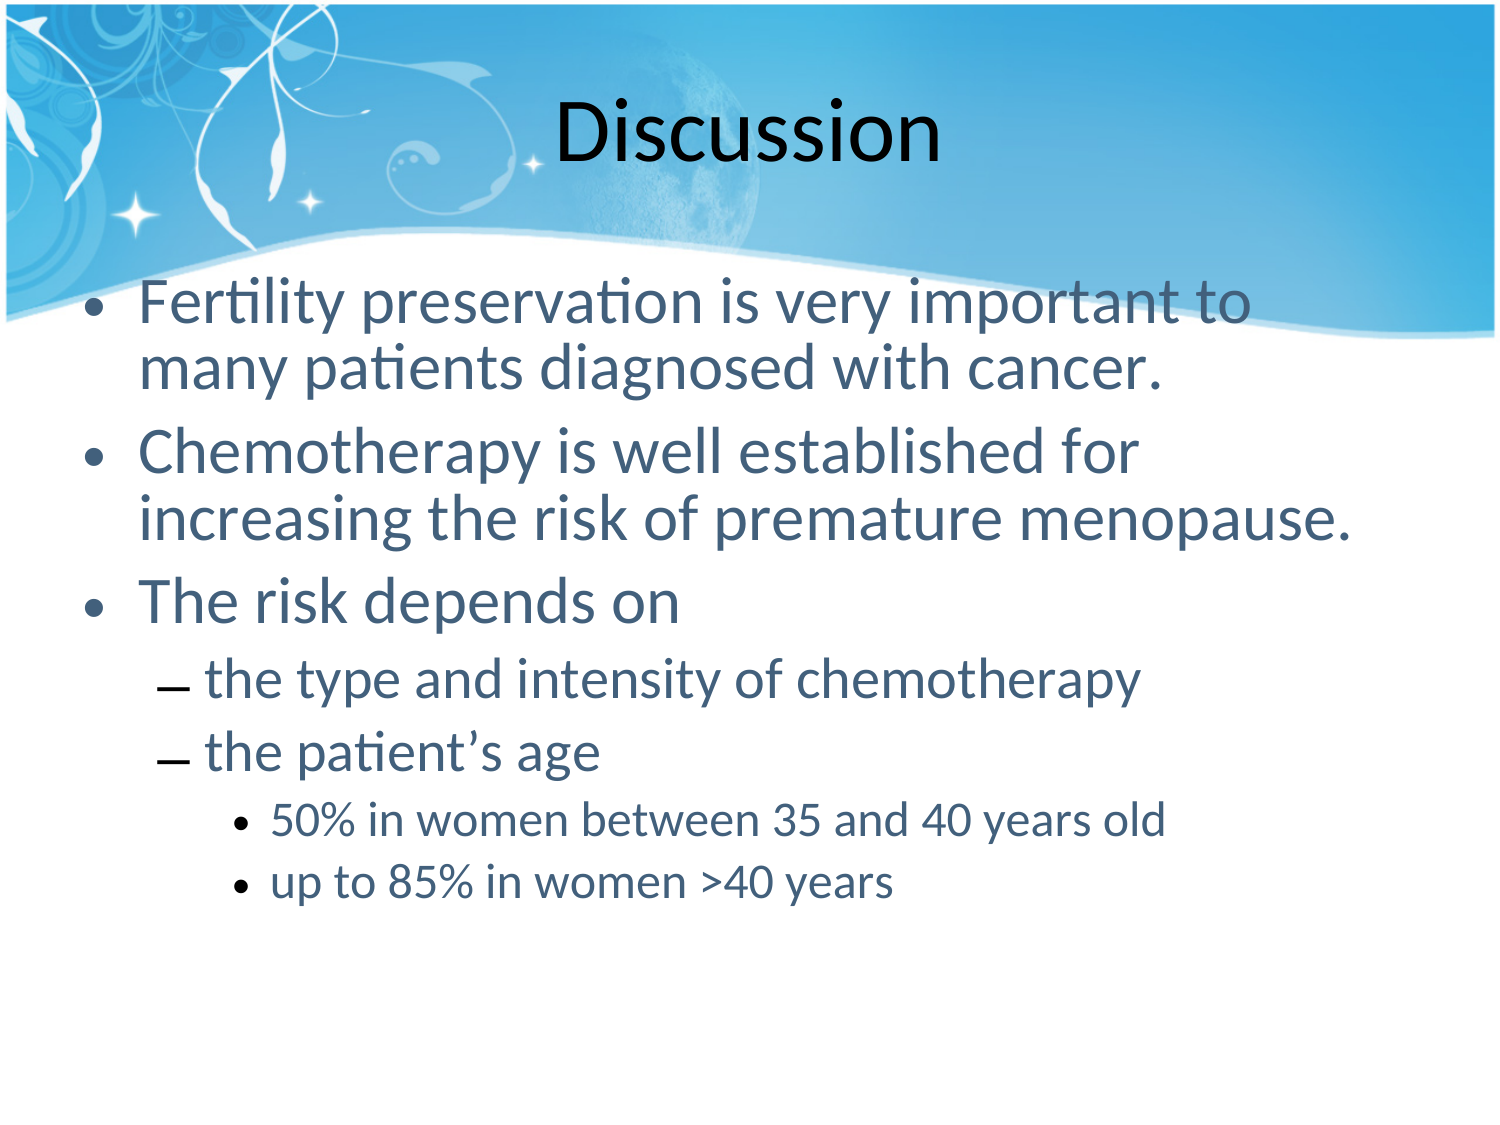

# Discussion
Fertility preservation is very important to many patients diagnosed with cancer.
Chemotherapy is well established for increasing the risk of premature menopause.
The risk depends on
the type and intensity of chemotherapy
the patient’s age
50% in women between 35 and 40 years old
up to 85% in women >40 years